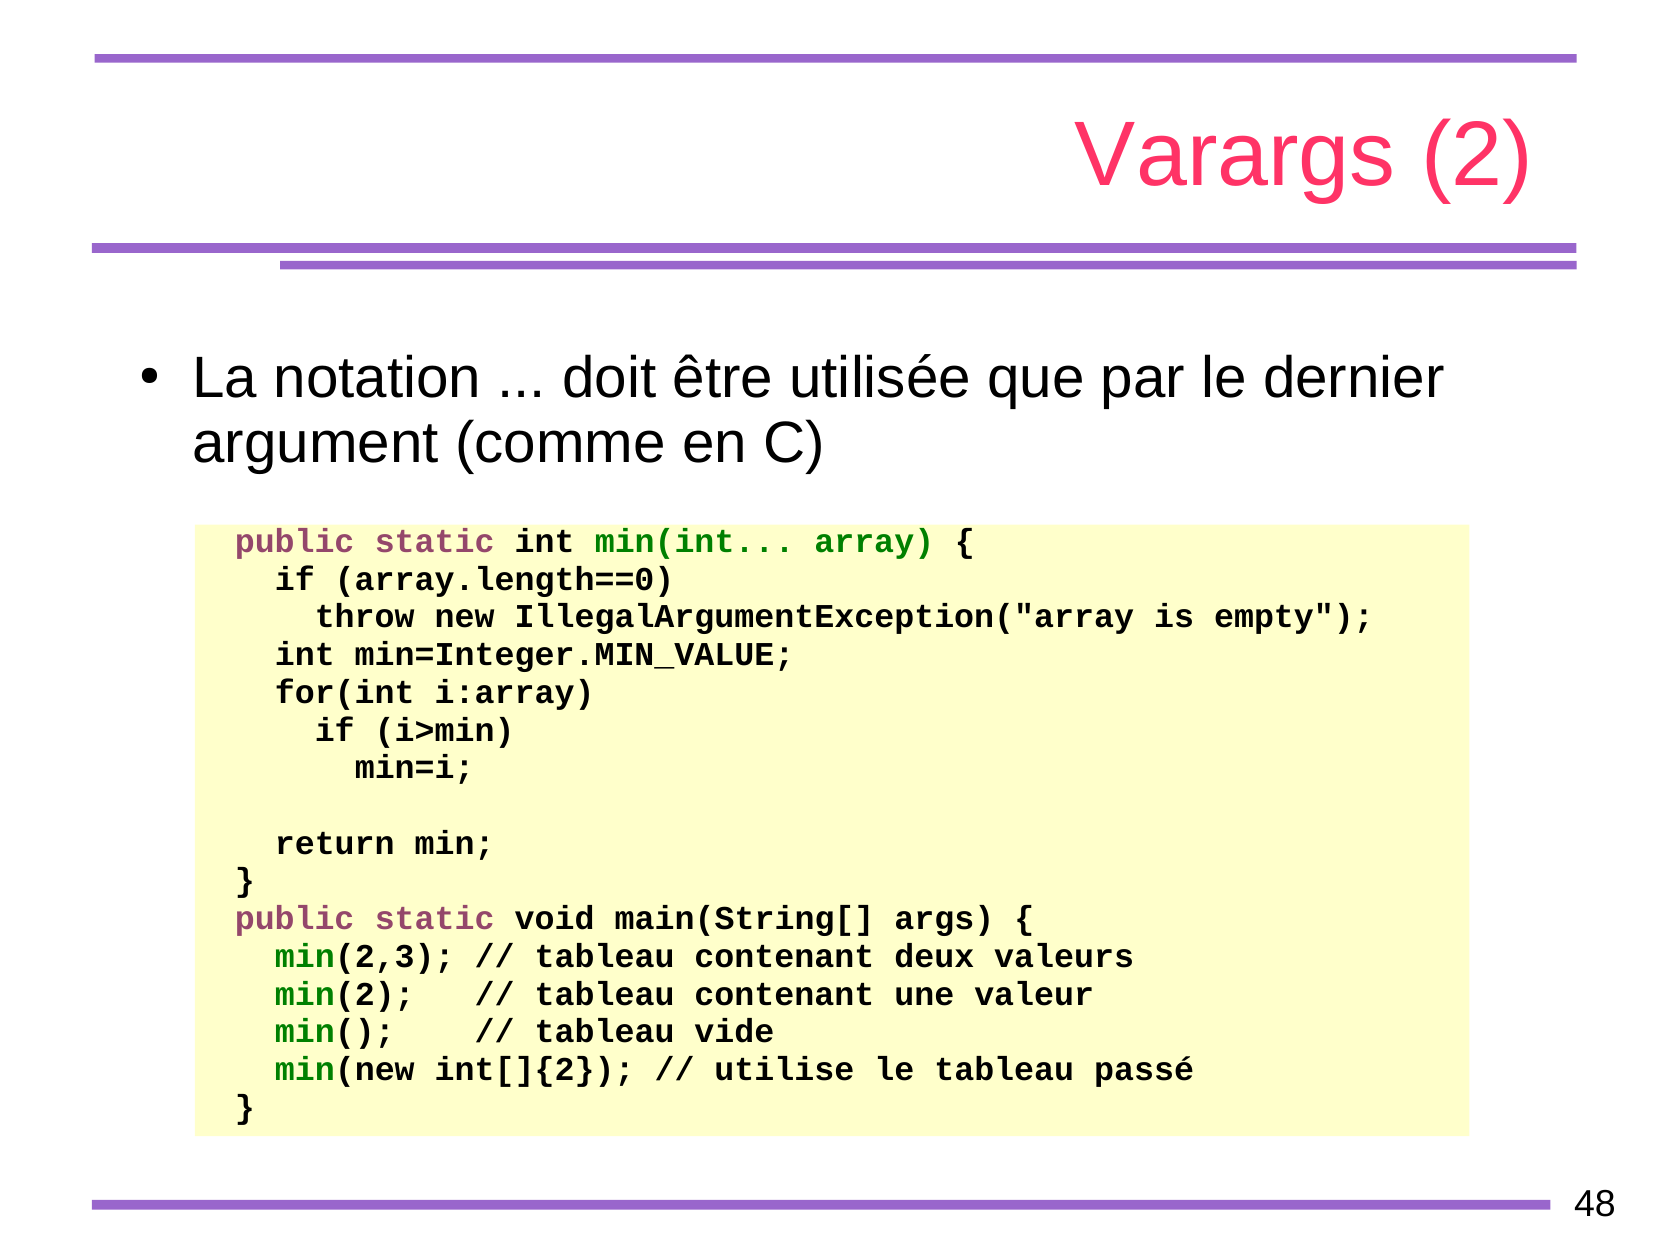

# Varargs (2)
La notation ... doit être utilisée que par le dernier argument (comme en C)
 public static int min(int... array) {
 if (array.length==0)
 throw new IllegalArgumentException("array is empty");
 int min=Integer.MIN_VALUE;
 for(int i:array)
 if (i>min)
 min=i;
 return min;
 }
 public static void main(String[] args) {
 min(2,3); // tableau contenant deux valeurs
 min(2); // tableau contenant une valeur
 min(); // tableau vide
 min(new int[]{2}); // utilise le tableau passé
 }